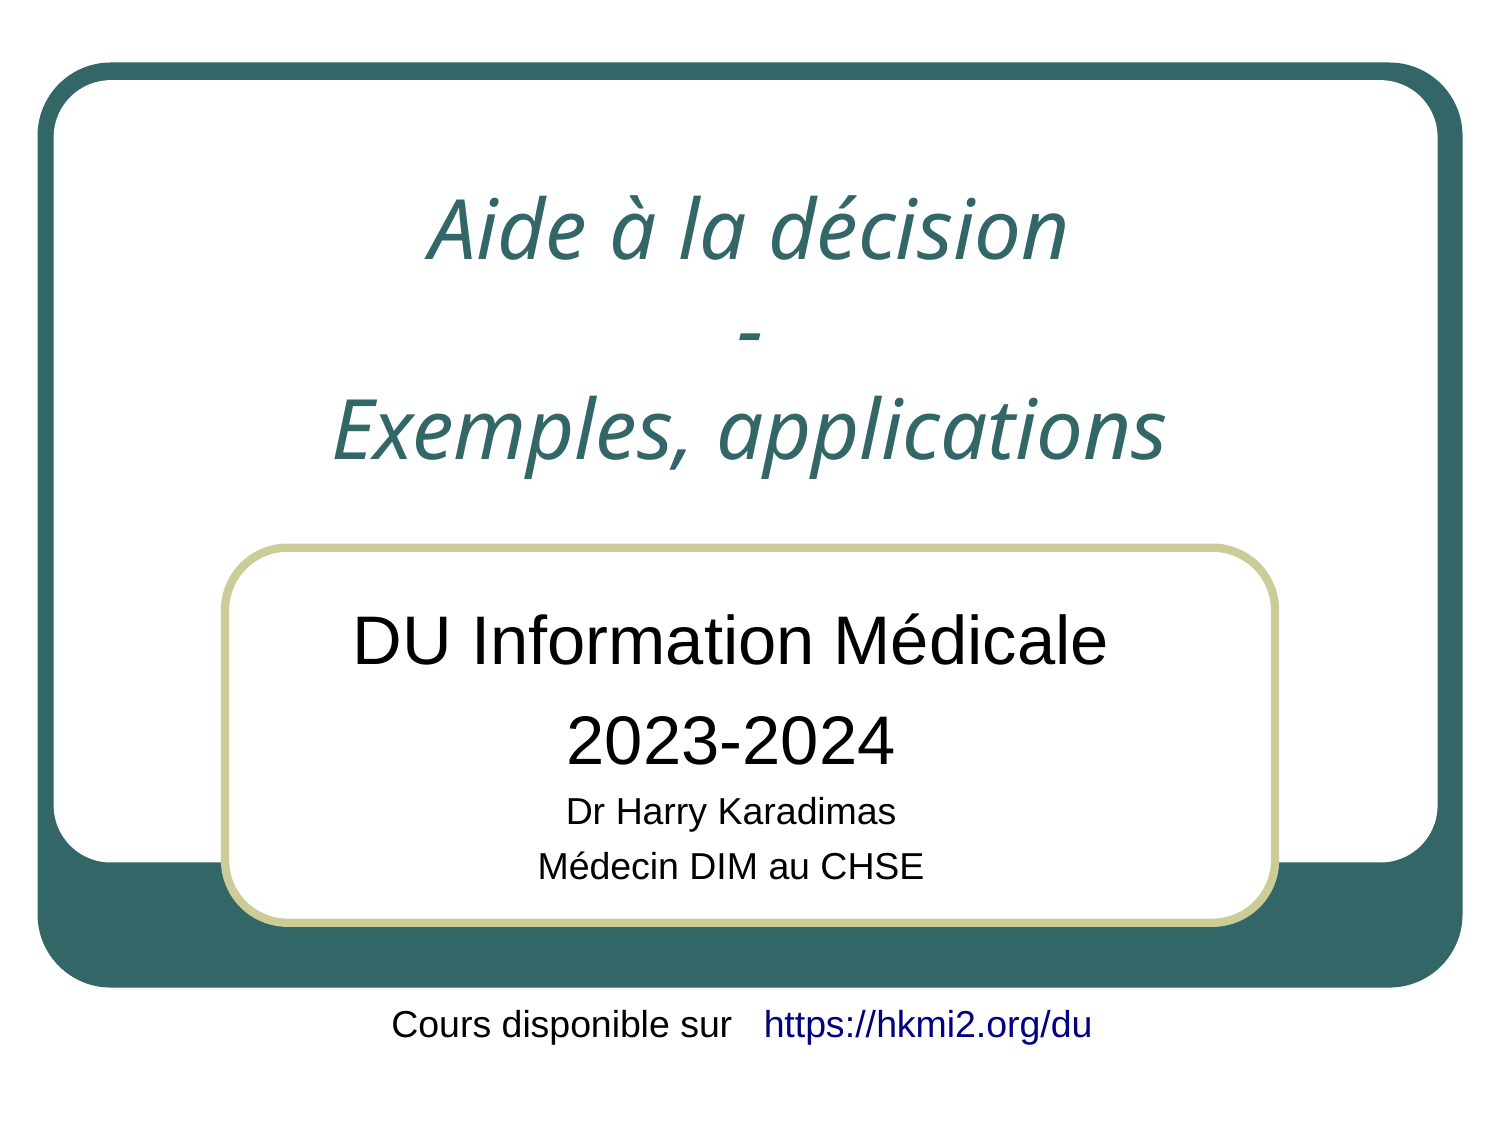

# Aide à la décision - Exemples, applications
DU Information Médicale
2023-2024
Dr Harry Karadimas
Médecin DIM au CHSE
Cours disponible sur https://hkmi2.org/du